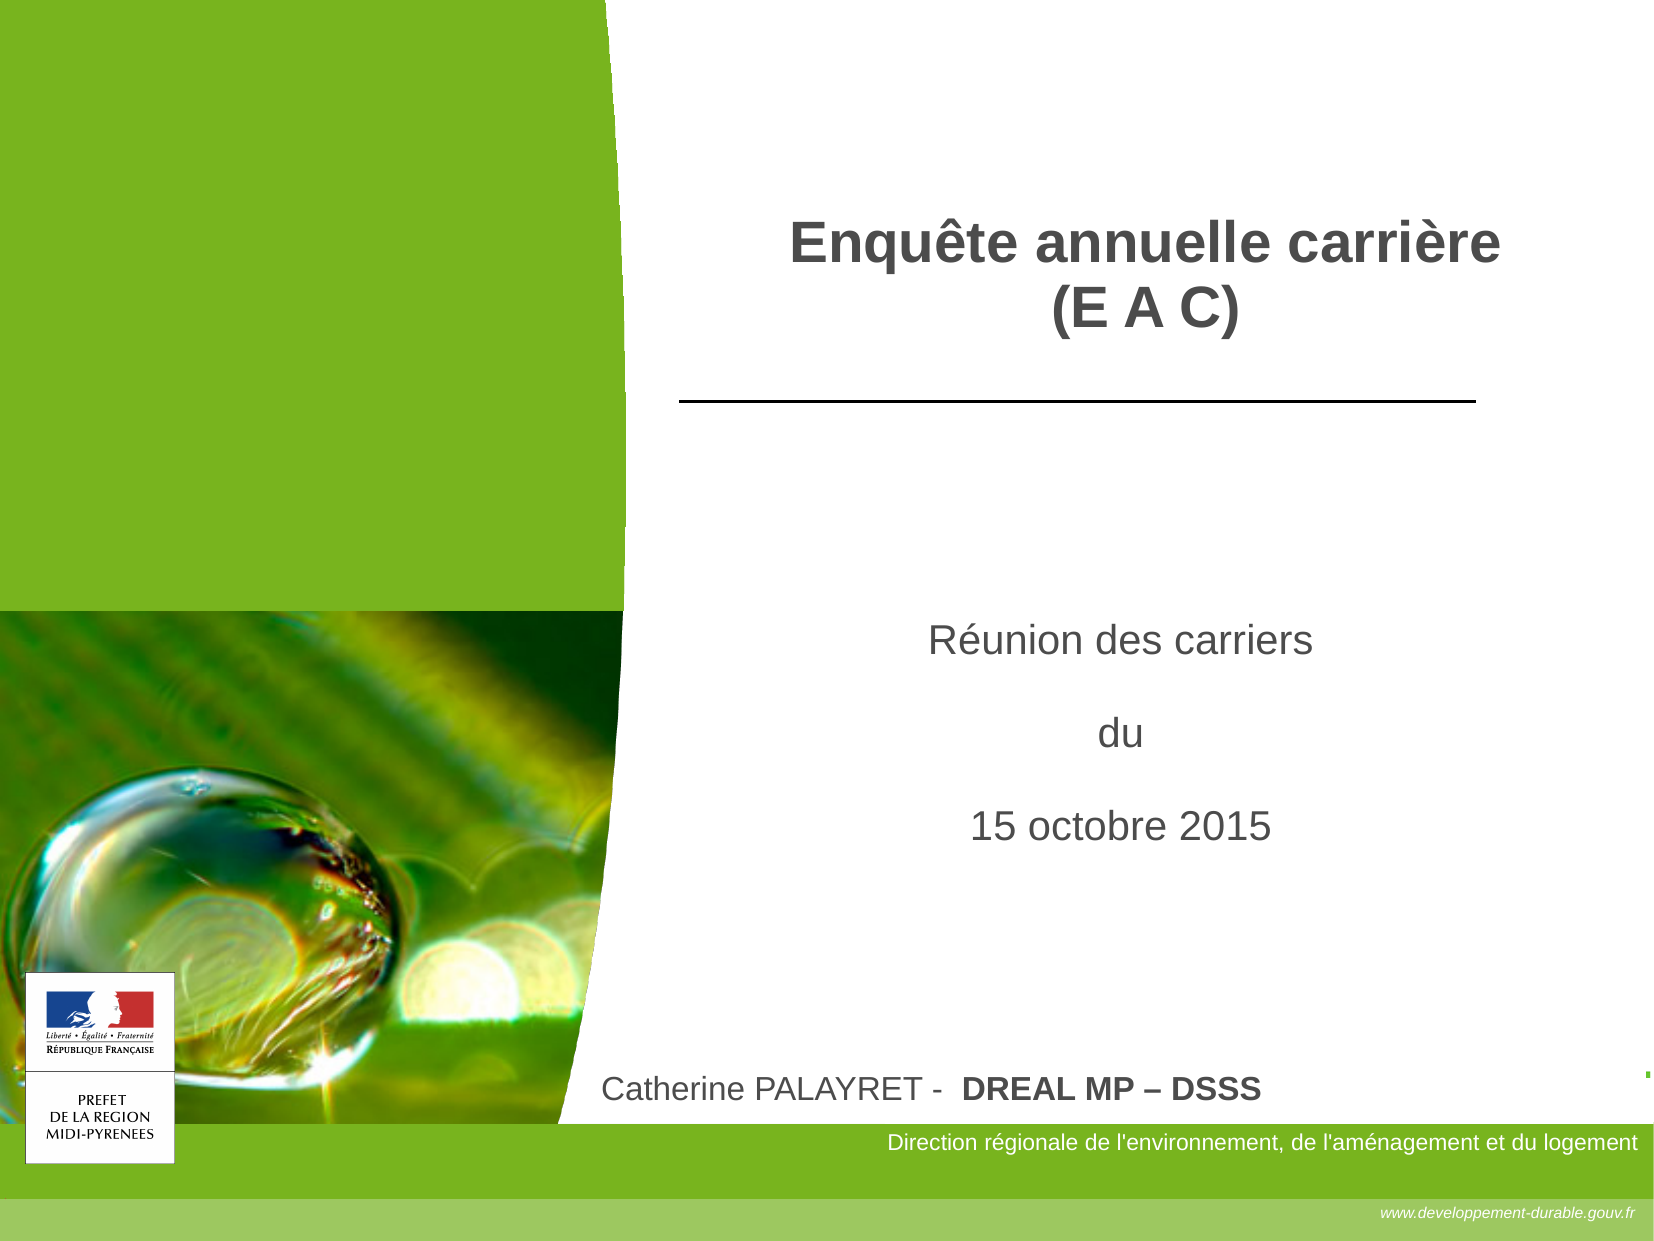

# Enquête annuelle carrière (E A C)
Réunion des carriers
du
15 octobre 2015
Catherine PALAYRET - DREAL MP – DSSS